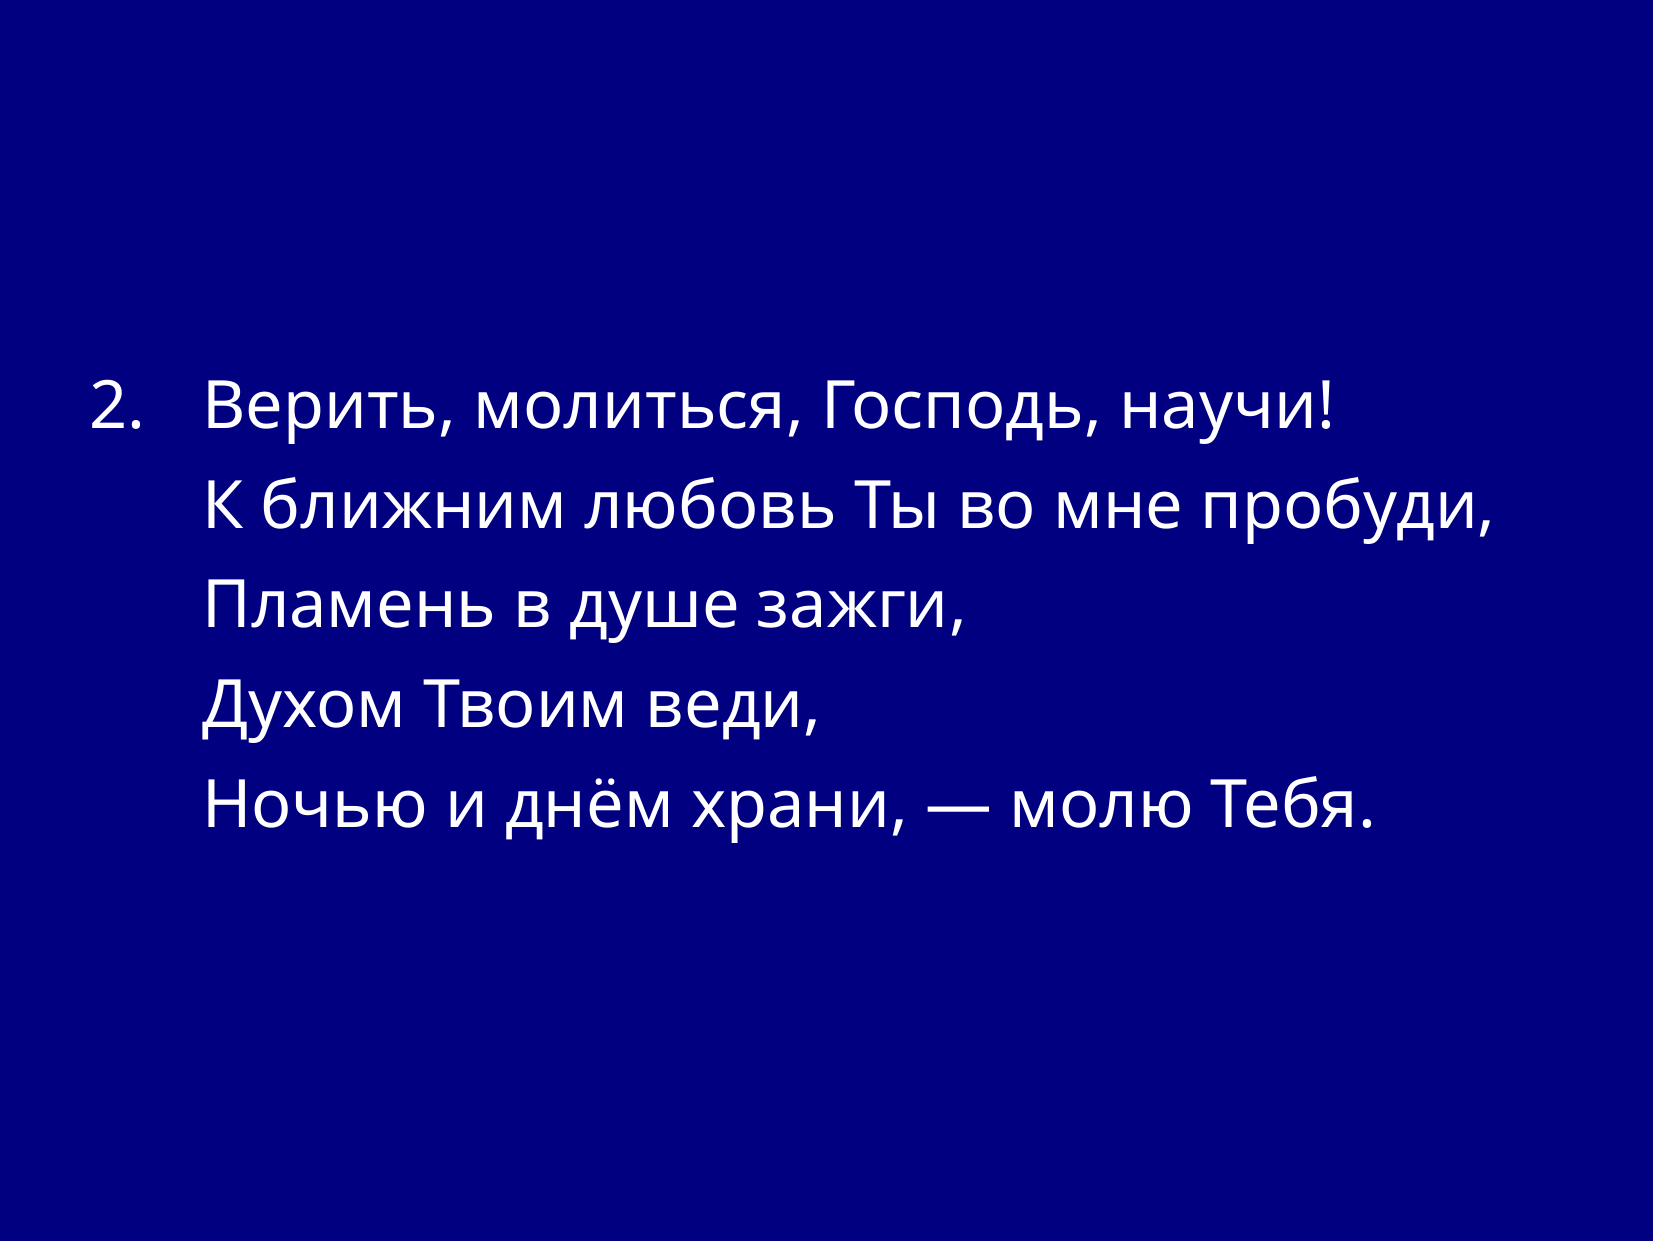

2.	Верить, молиться, Господь, научи!
	К ближним любовь Ты во мне пробуди,
	Пламень в душе зажги,
	Духом Твоим веди,
	Ночью и днём храни, — молю Тебя.